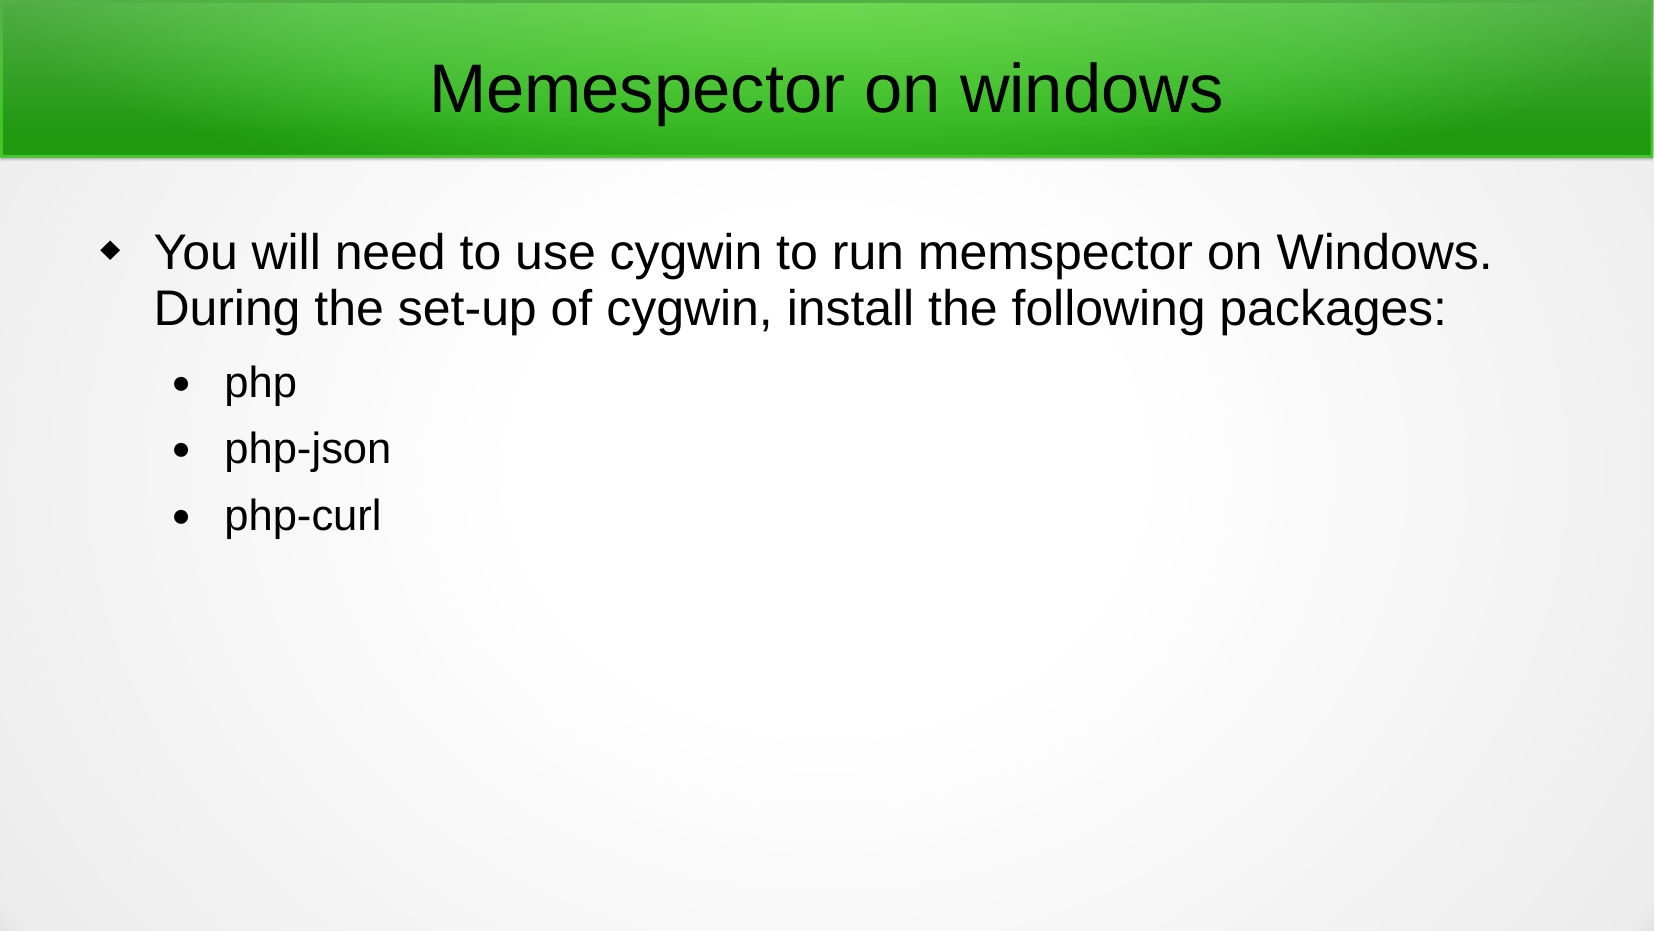

# Memespector on windows
You will need to use cygwin to run memspector on Windows. During the set-up of cygwin, install the following packages:
php
php-json
php-curl